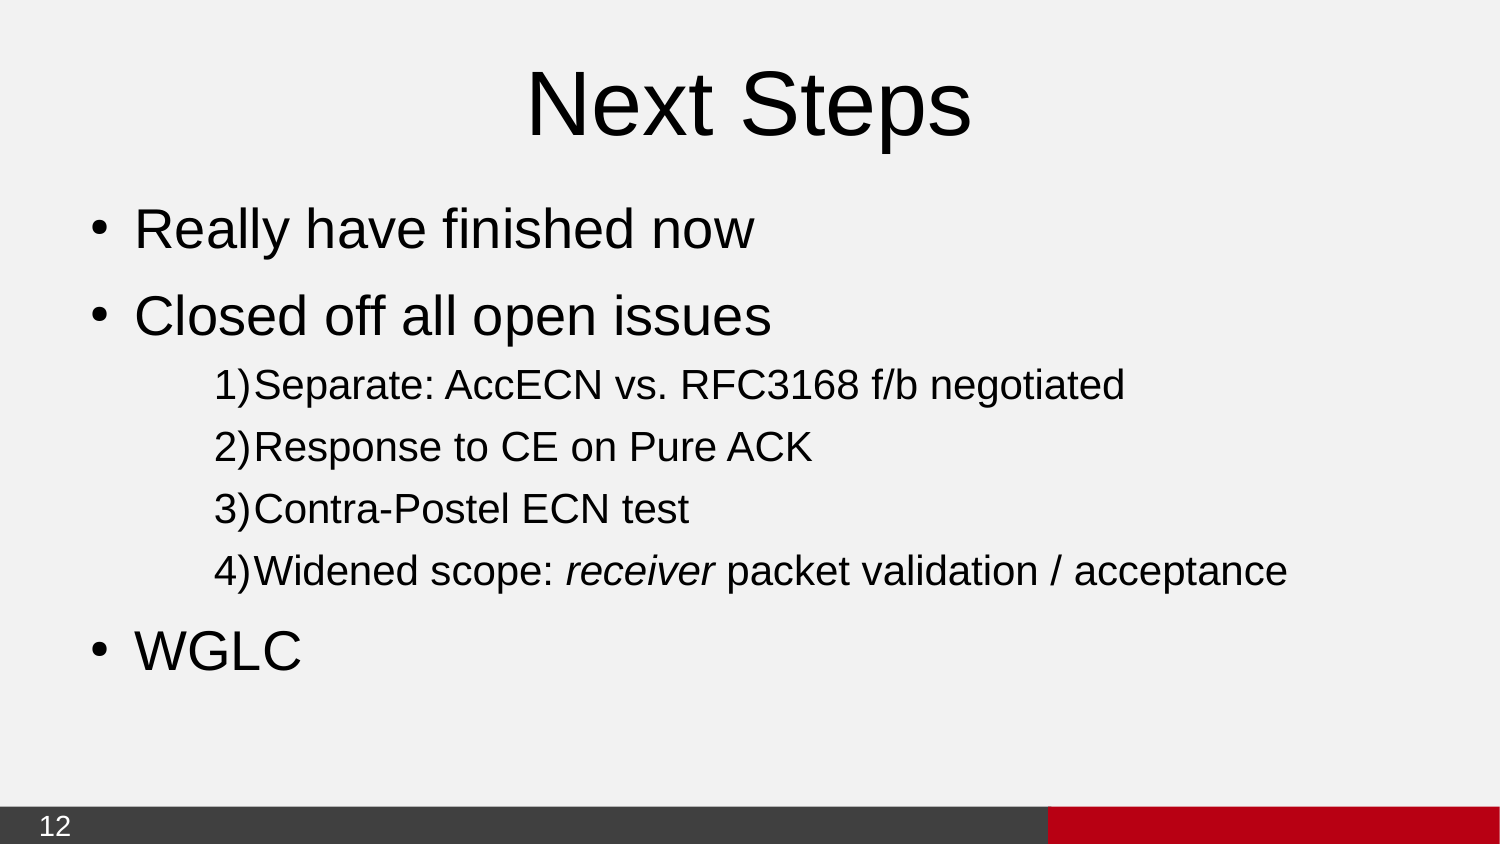

# Next Steps
Really have finished now
Closed off all open issues
Separate: AccECN vs. RFC3168 f/b negotiated
Response to CE on Pure ACK
Contra-Postel ECN test
Widened scope: receiver packet validation / acceptance
WGLC
12